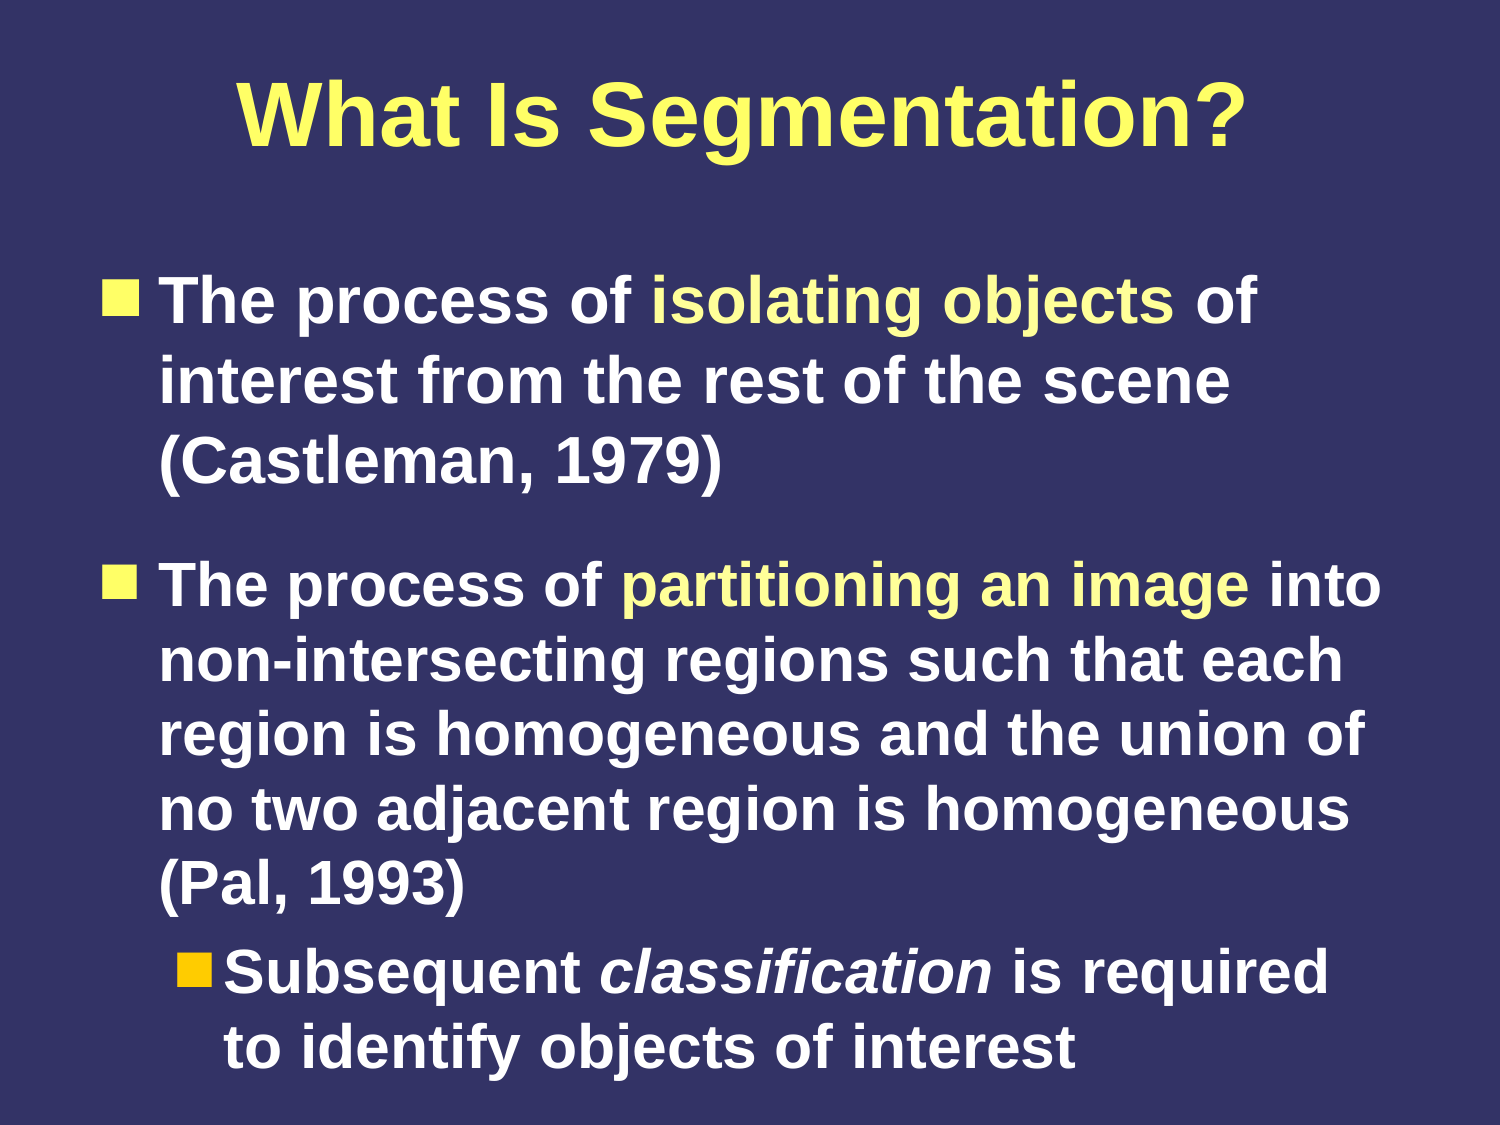

# What Is Segmentation?
The process of isolating objects of interest from the rest of the scene (Castleman, 1979)
The process of partitioning an image into non-intersecting regions such that each region is homogeneous and the union of no two adjacent region is homogeneous (Pal, 1993)
Subsequent classification is required to identify objects of interest